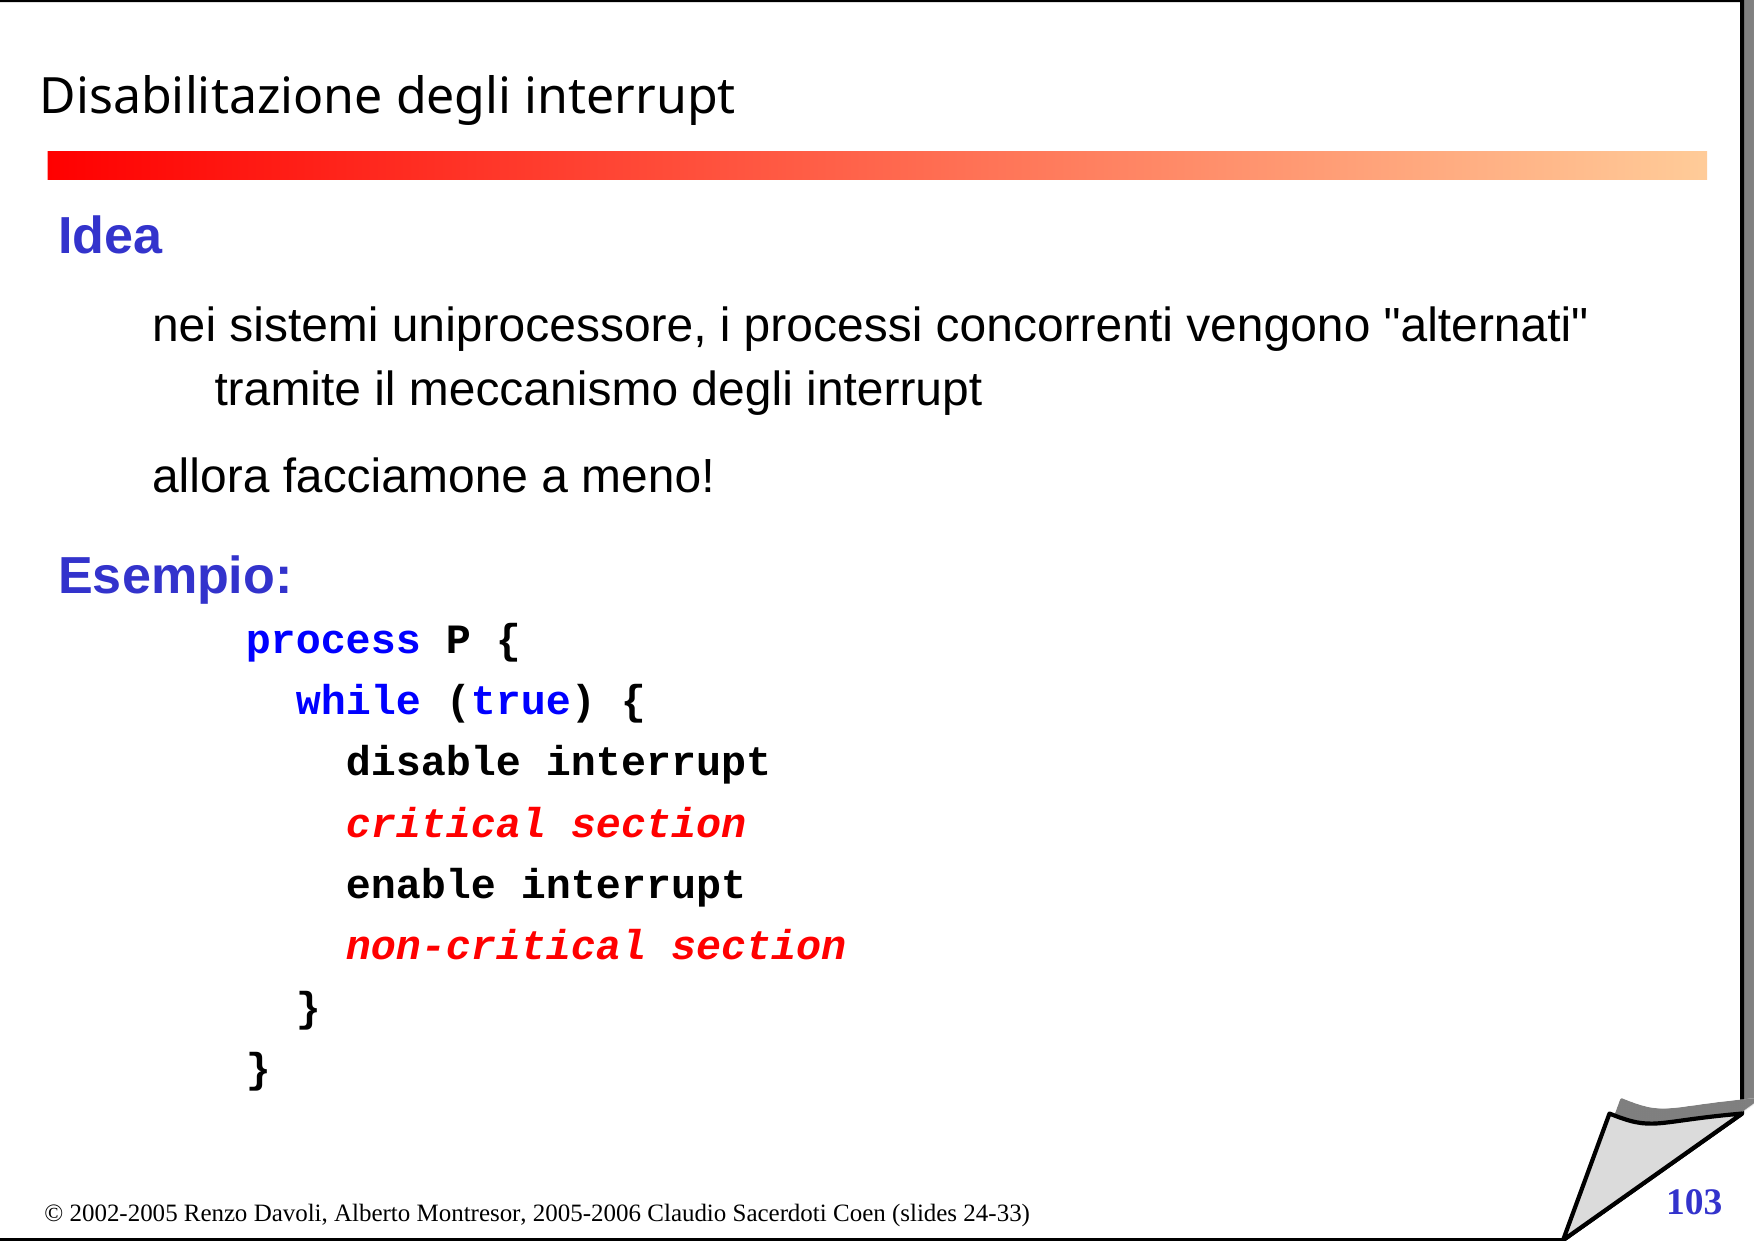

# Disabilitazione degli interrupt
Idea
nei sistemi uniprocessore, i processi concorrenti vengono "alternati" tramite il meccanismo degli interrupt
allora facciamone a meno!
Esempio:
process P {
 while (true) {
 disable interrupt
 critical section
 enable interrupt
 non-critical section
 }
}